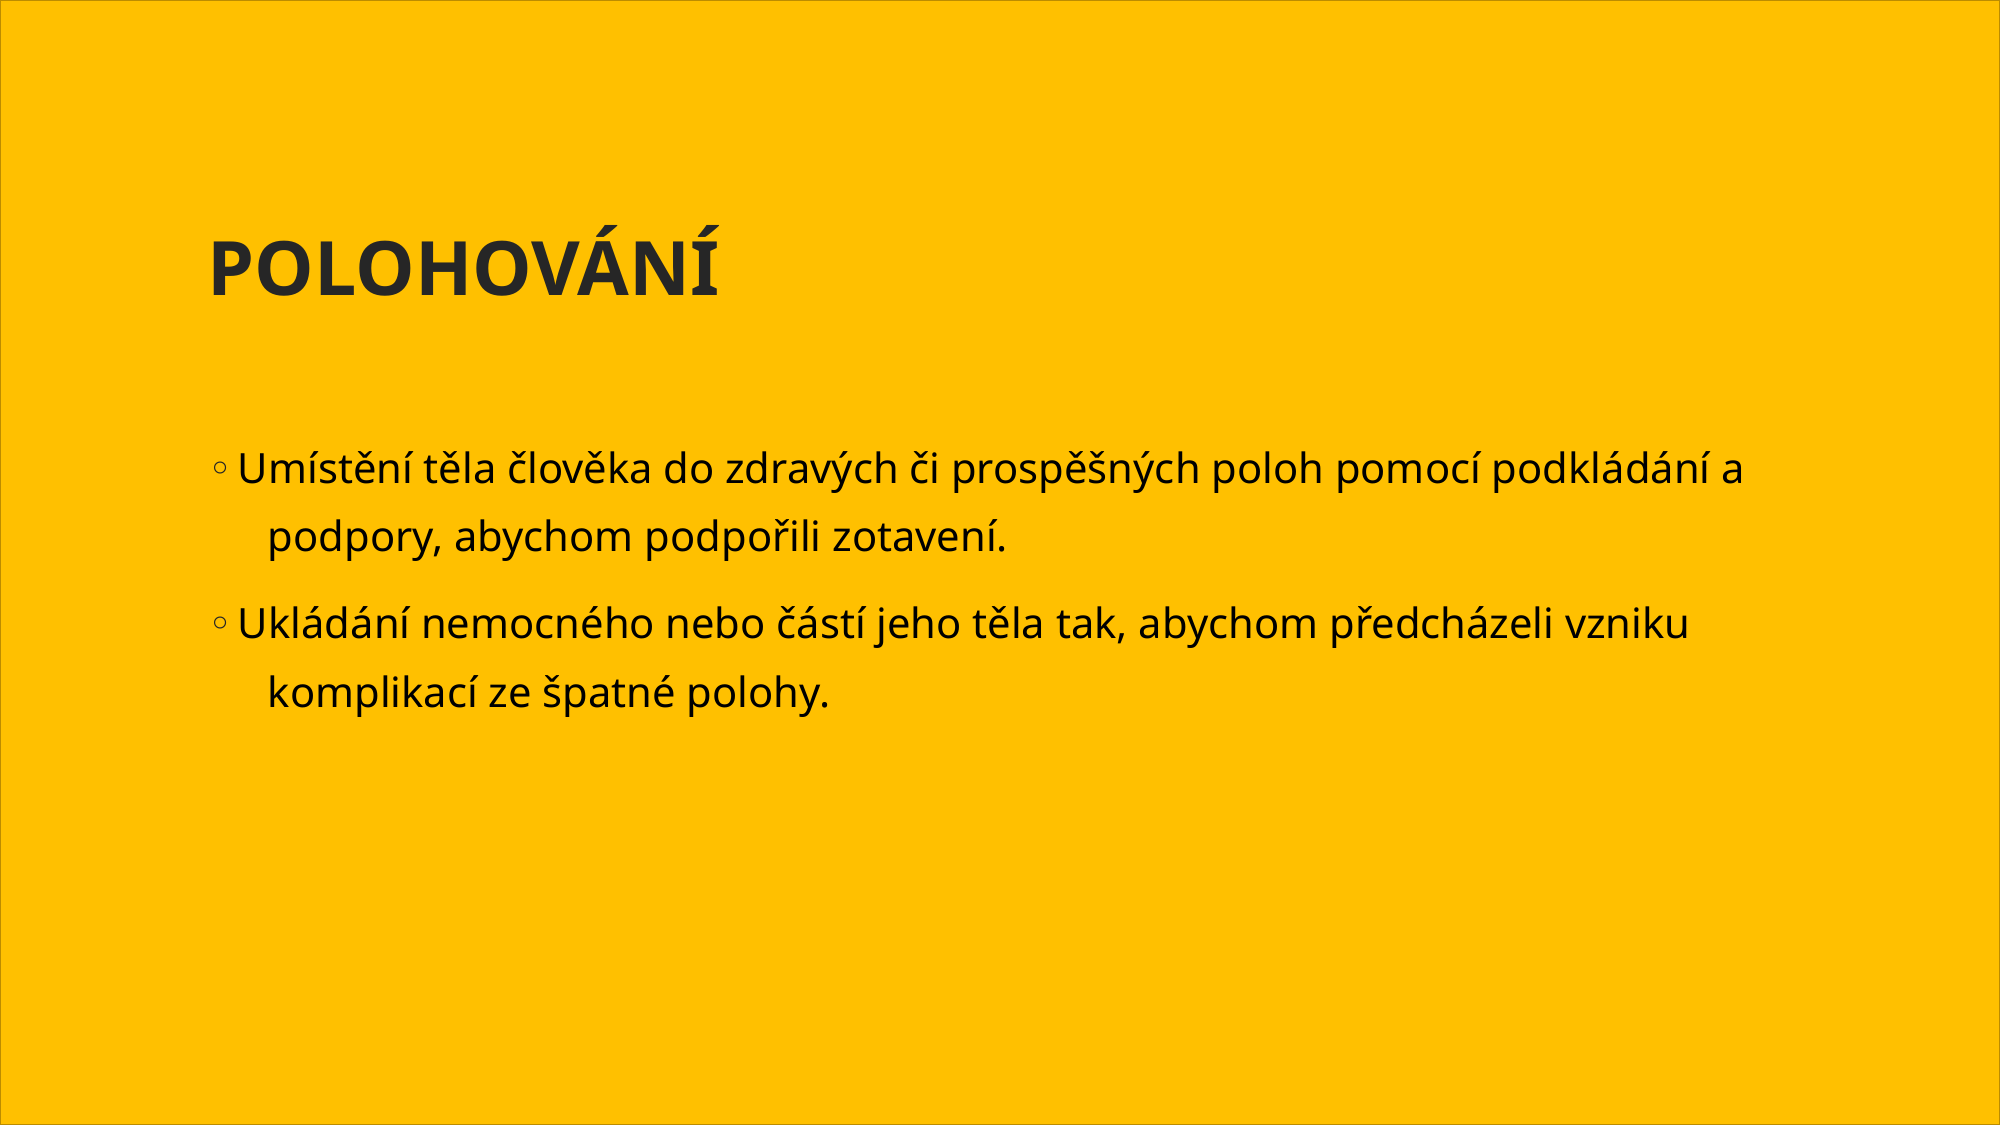

# POLOHOVÁNÍ
Umístění těla člověka do zdravých či prospěšných poloh pomocí podkládání a podpory, abychom podpořili zotavení.
Ukládání nemocného nebo částí jeho těla tak, abychom předcházeli vzniku komplikací ze špatné polohy.